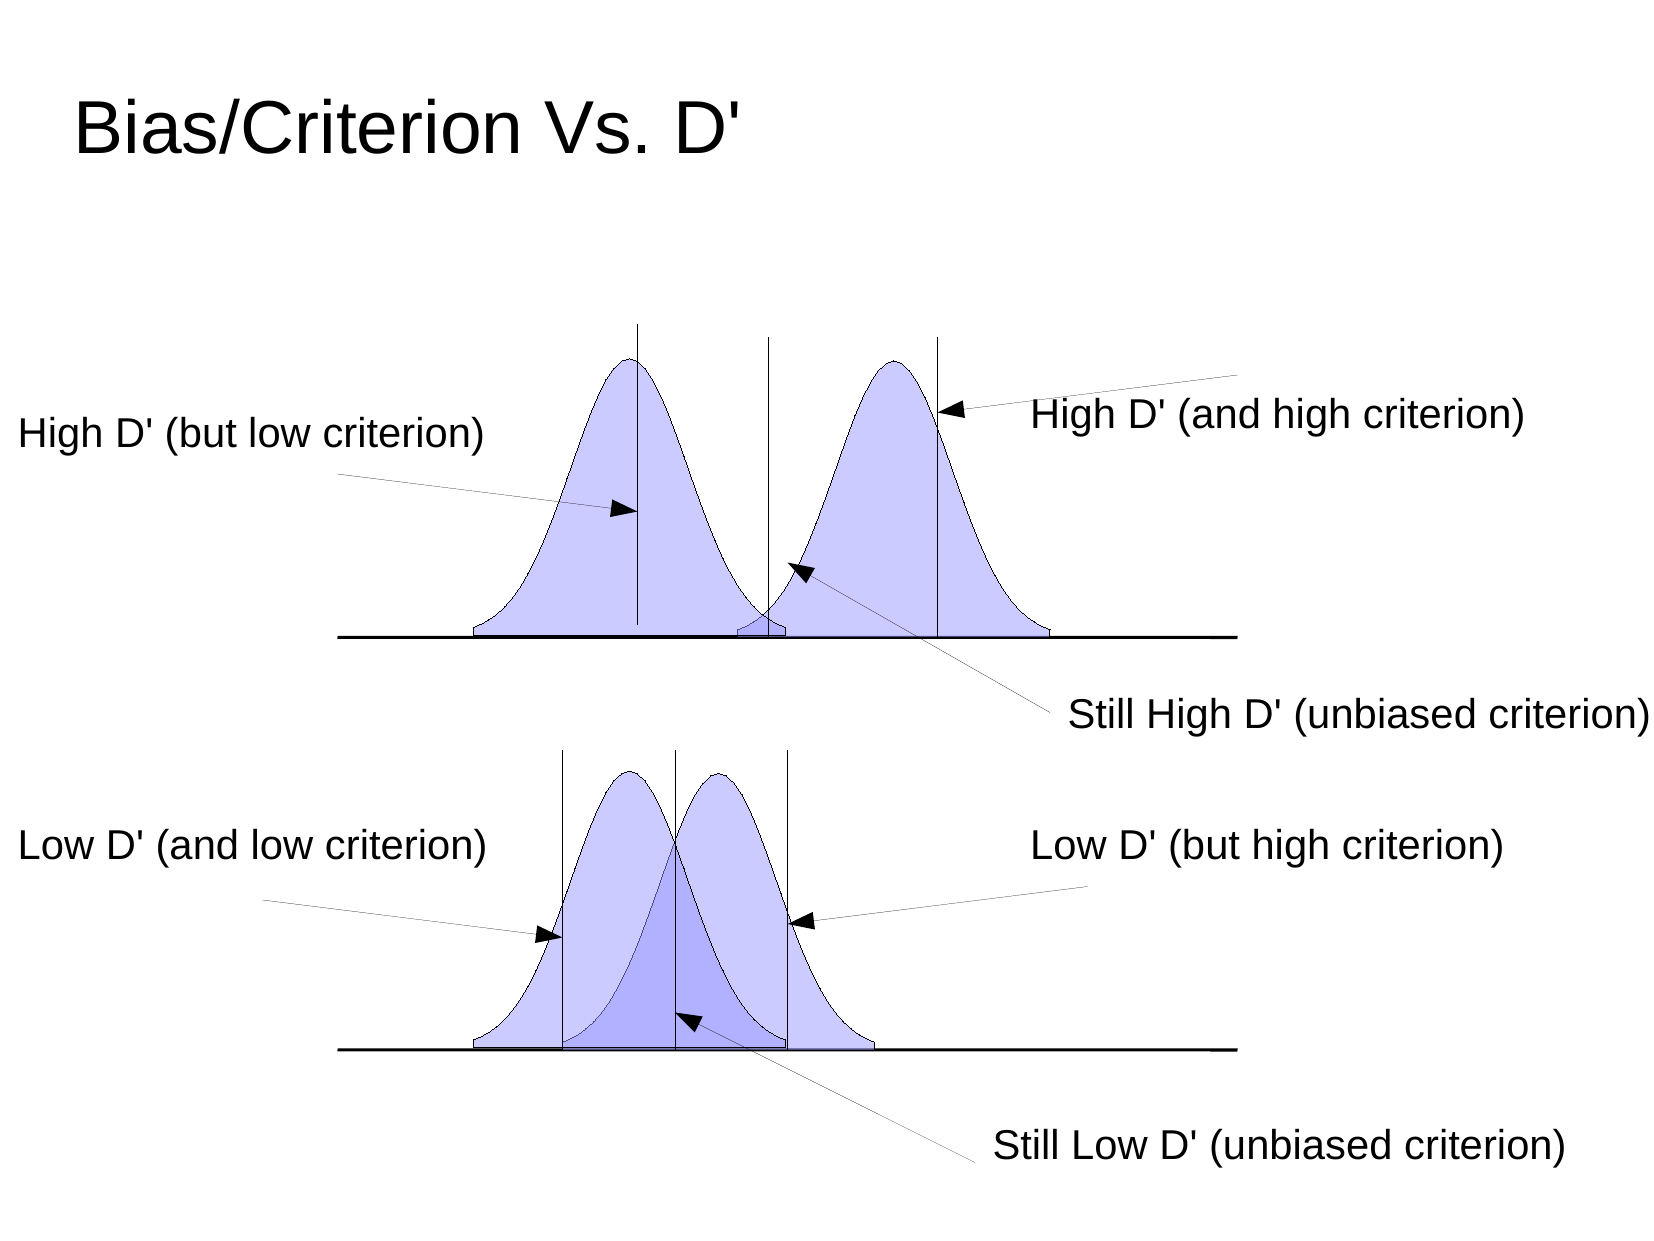

Bias/Criterion Vs. D'
High D' (and high criterion)
# High D' (but low criterion)
Still High D' (unbiased criterion)
Low D' (and low criterion)
Low D' (but high criterion)
Still Low D' (unbiased criterion)